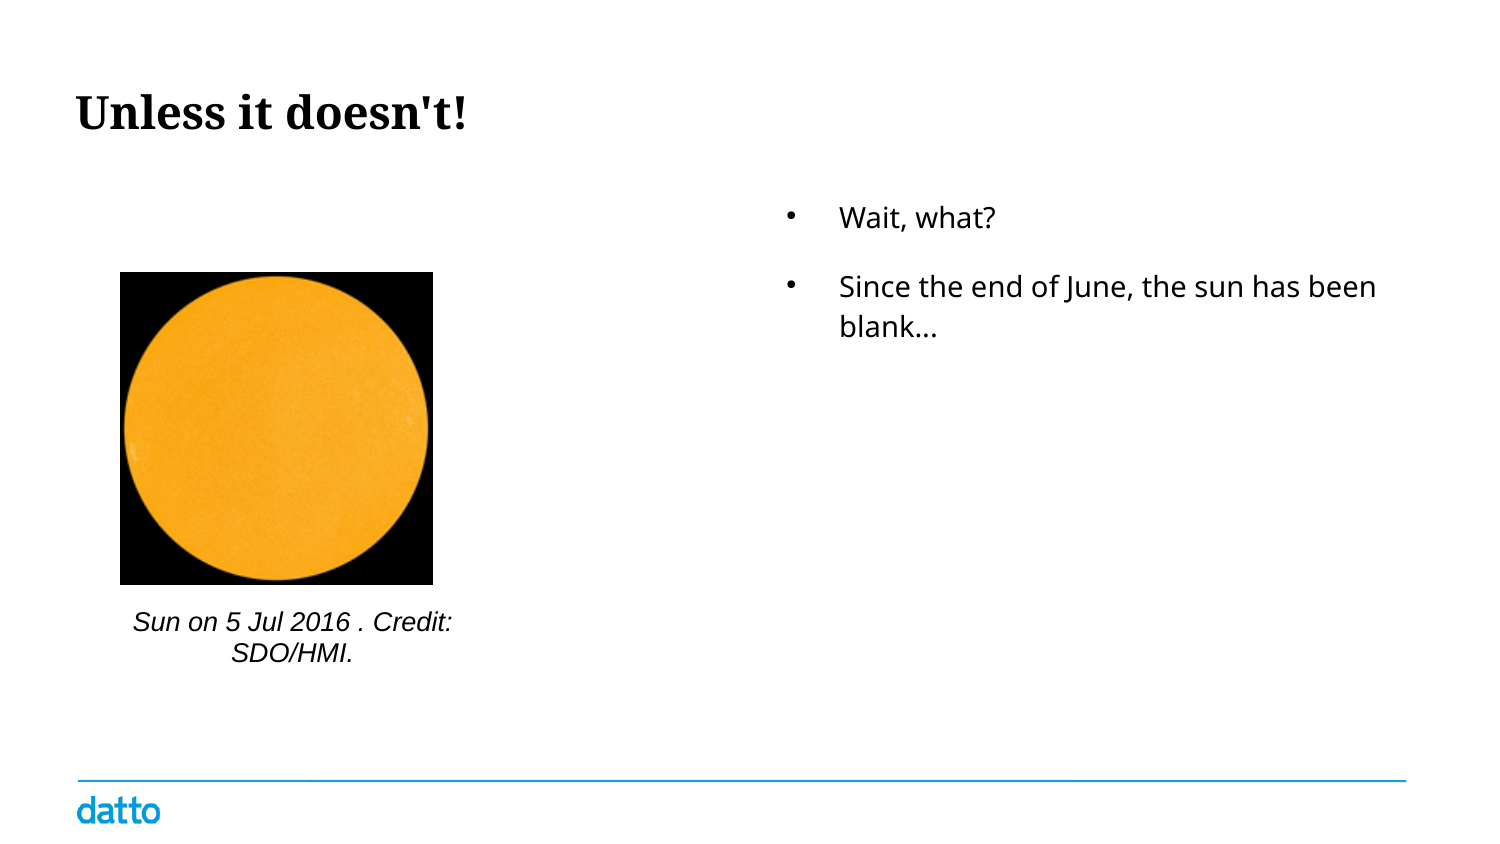

# Unless it doesn't!
Wait, what?
Since the end of June, the sun has been blank...
Sun on 5 Jul 2016 . Credit: SDO/HMI.